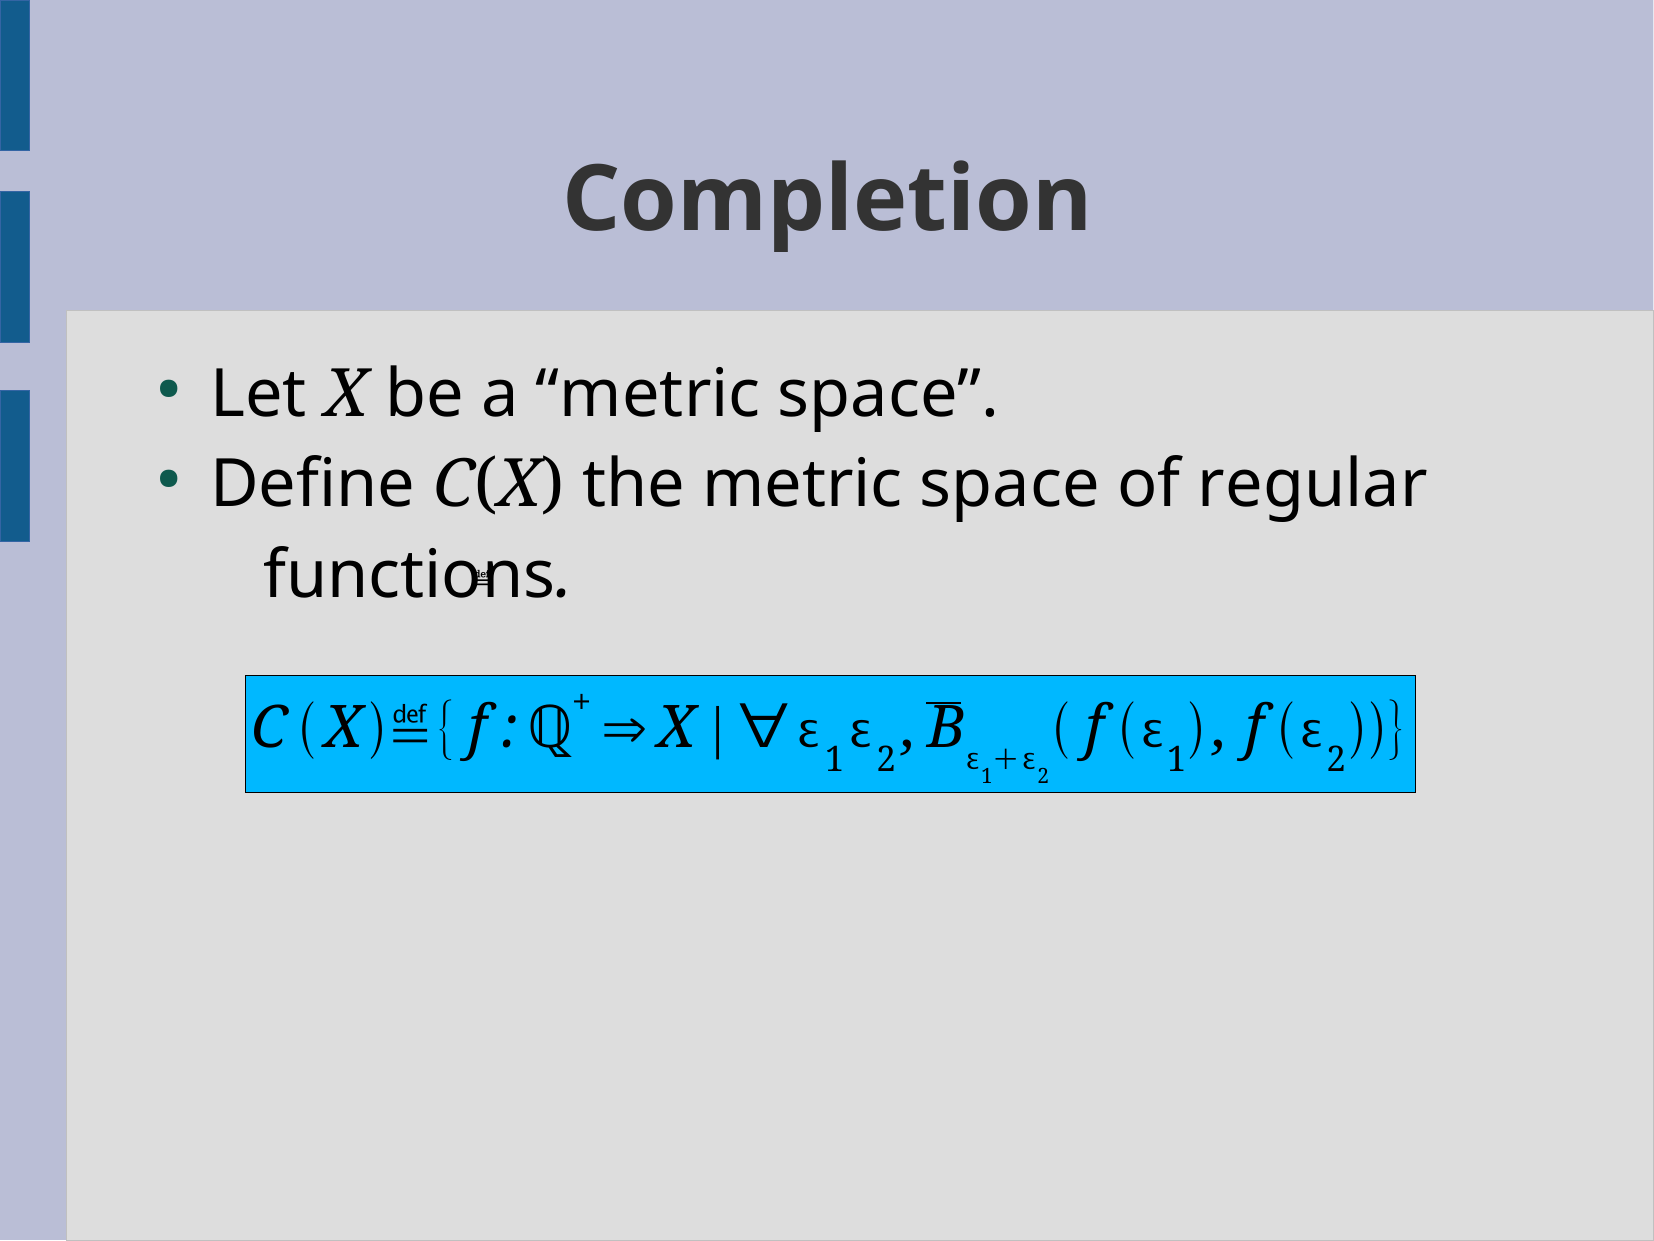

# Completion
Let X be a “metric space”.
Define C(X) the metric space of regular functions.
≝